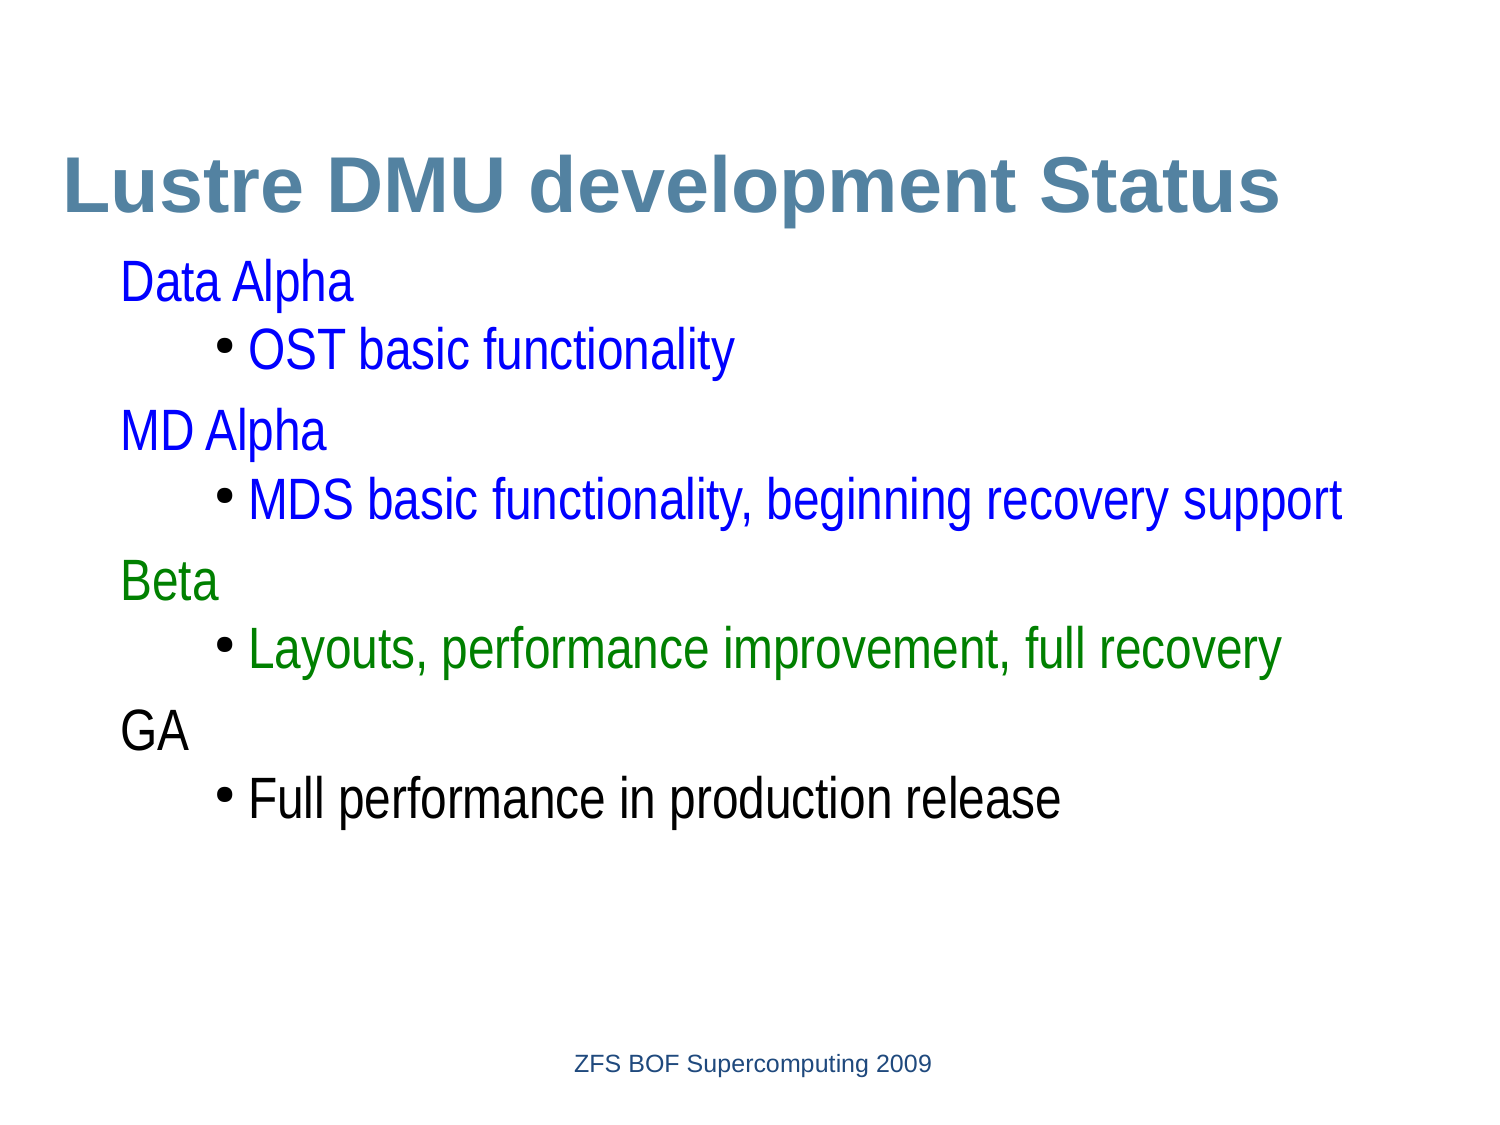

# Lustre DMU development Status
Data Alpha
 OST basic functionality
MD Alpha
 MDS basic functionality, beginning recovery support
Beta
 Layouts, performance improvement, full recovery
GA
 Full performance in production release
ZFS BOF Supercomputing 2009